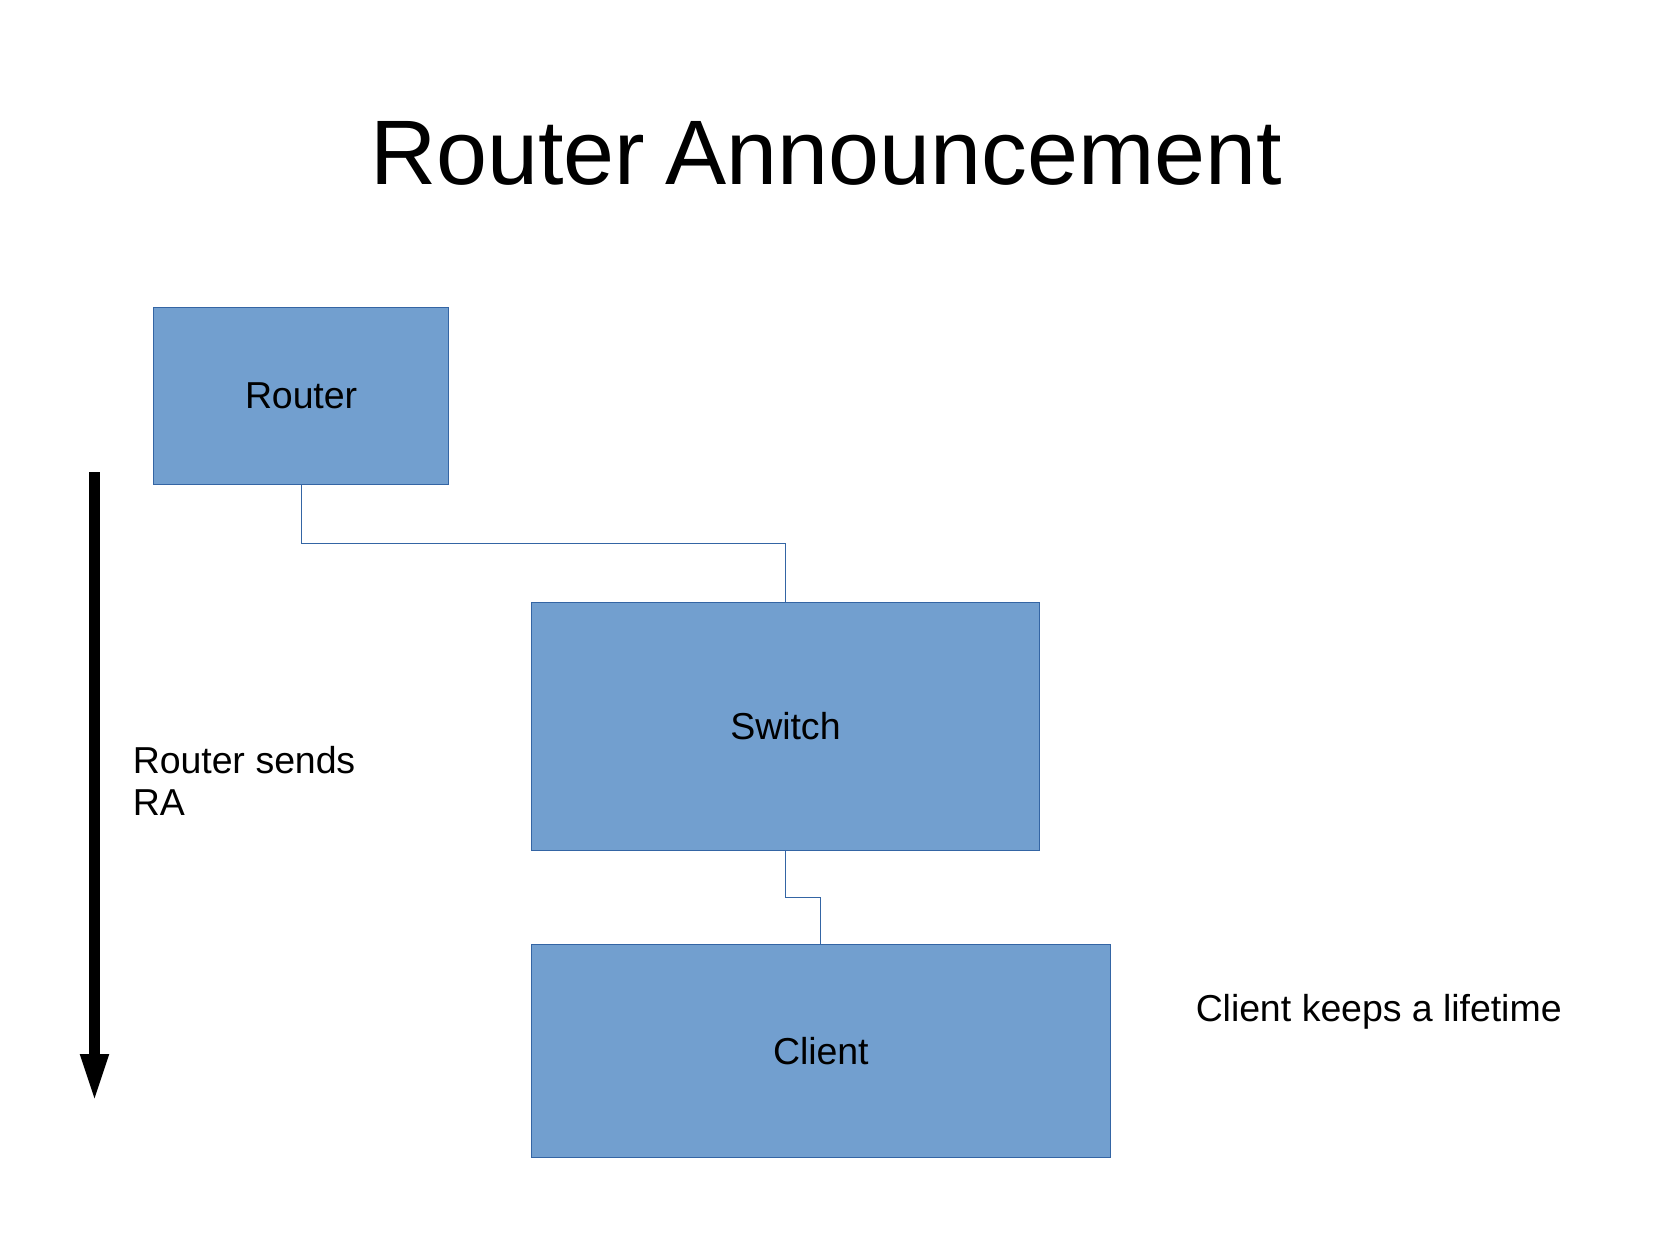

# Router Announcement
Router
Switch
Router sends
RA
Client
Client keeps a lifetime